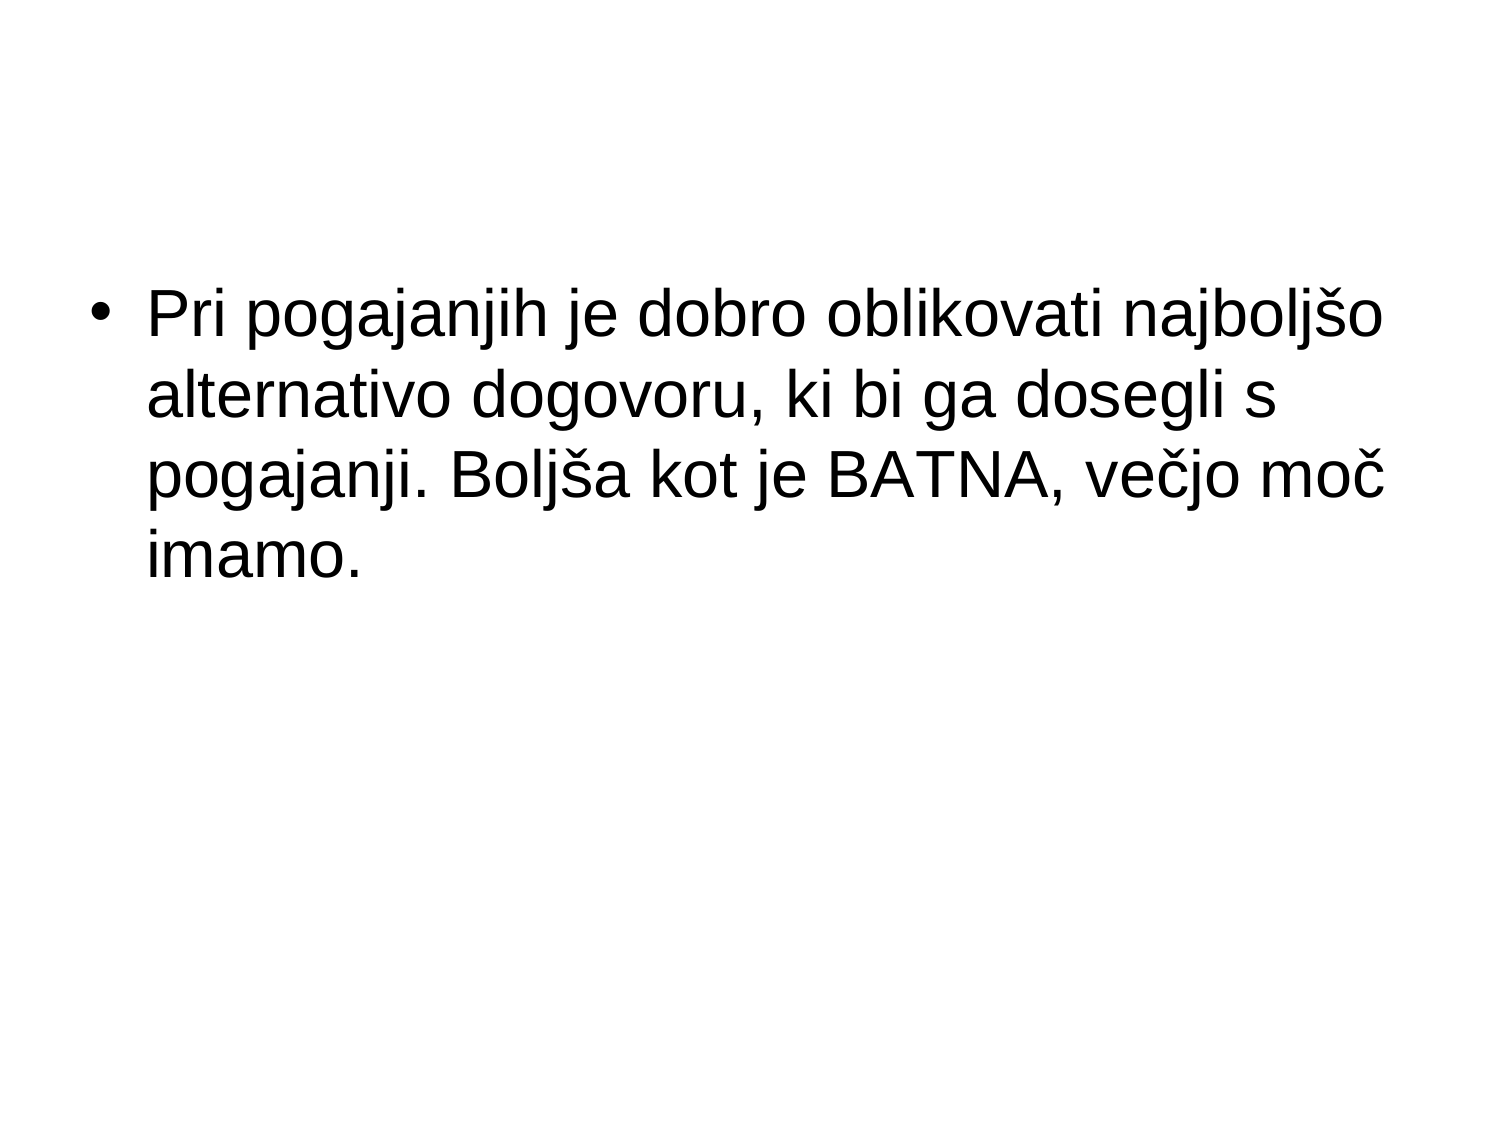

#
Pri pogajanjih je dobro oblikovati najboljšo alternativo dogovoru, ki bi ga dosegli s pogajanji. Boljša kot je BATNA, večjo moč imamo.